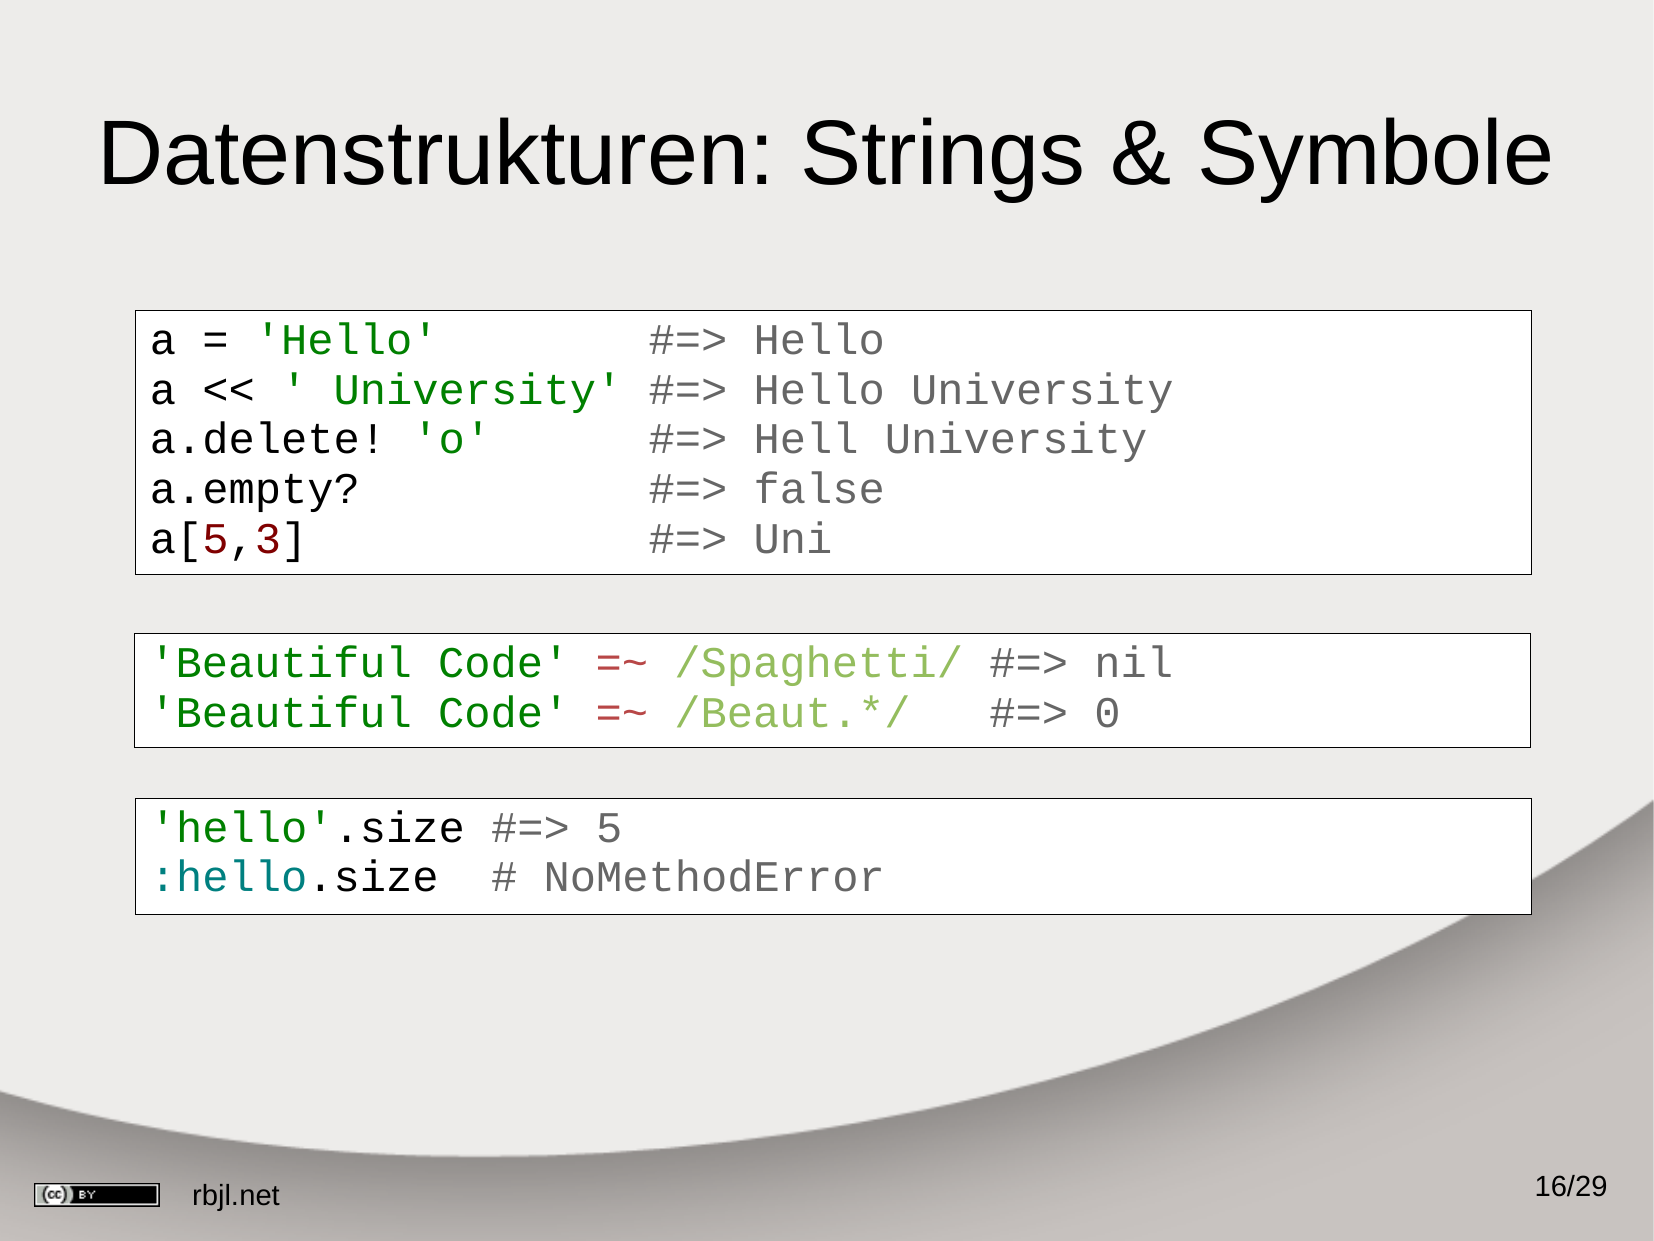

# Datenstrukturen: Strings & Symbole
a = 'Hello' #=> Hello
a << ' University' #=> Hello University
a.delete! 'o' #=> Hell University
a.empty? #=> false
a[5,3] #=> Uni
'Beautiful Code' =~ /Spaghetti/ #=> nil
'Beautiful Code' =~ /Beaut.*/ #=> 0
'hello'.size #=> 5
:hello.size # NoMethodError
16